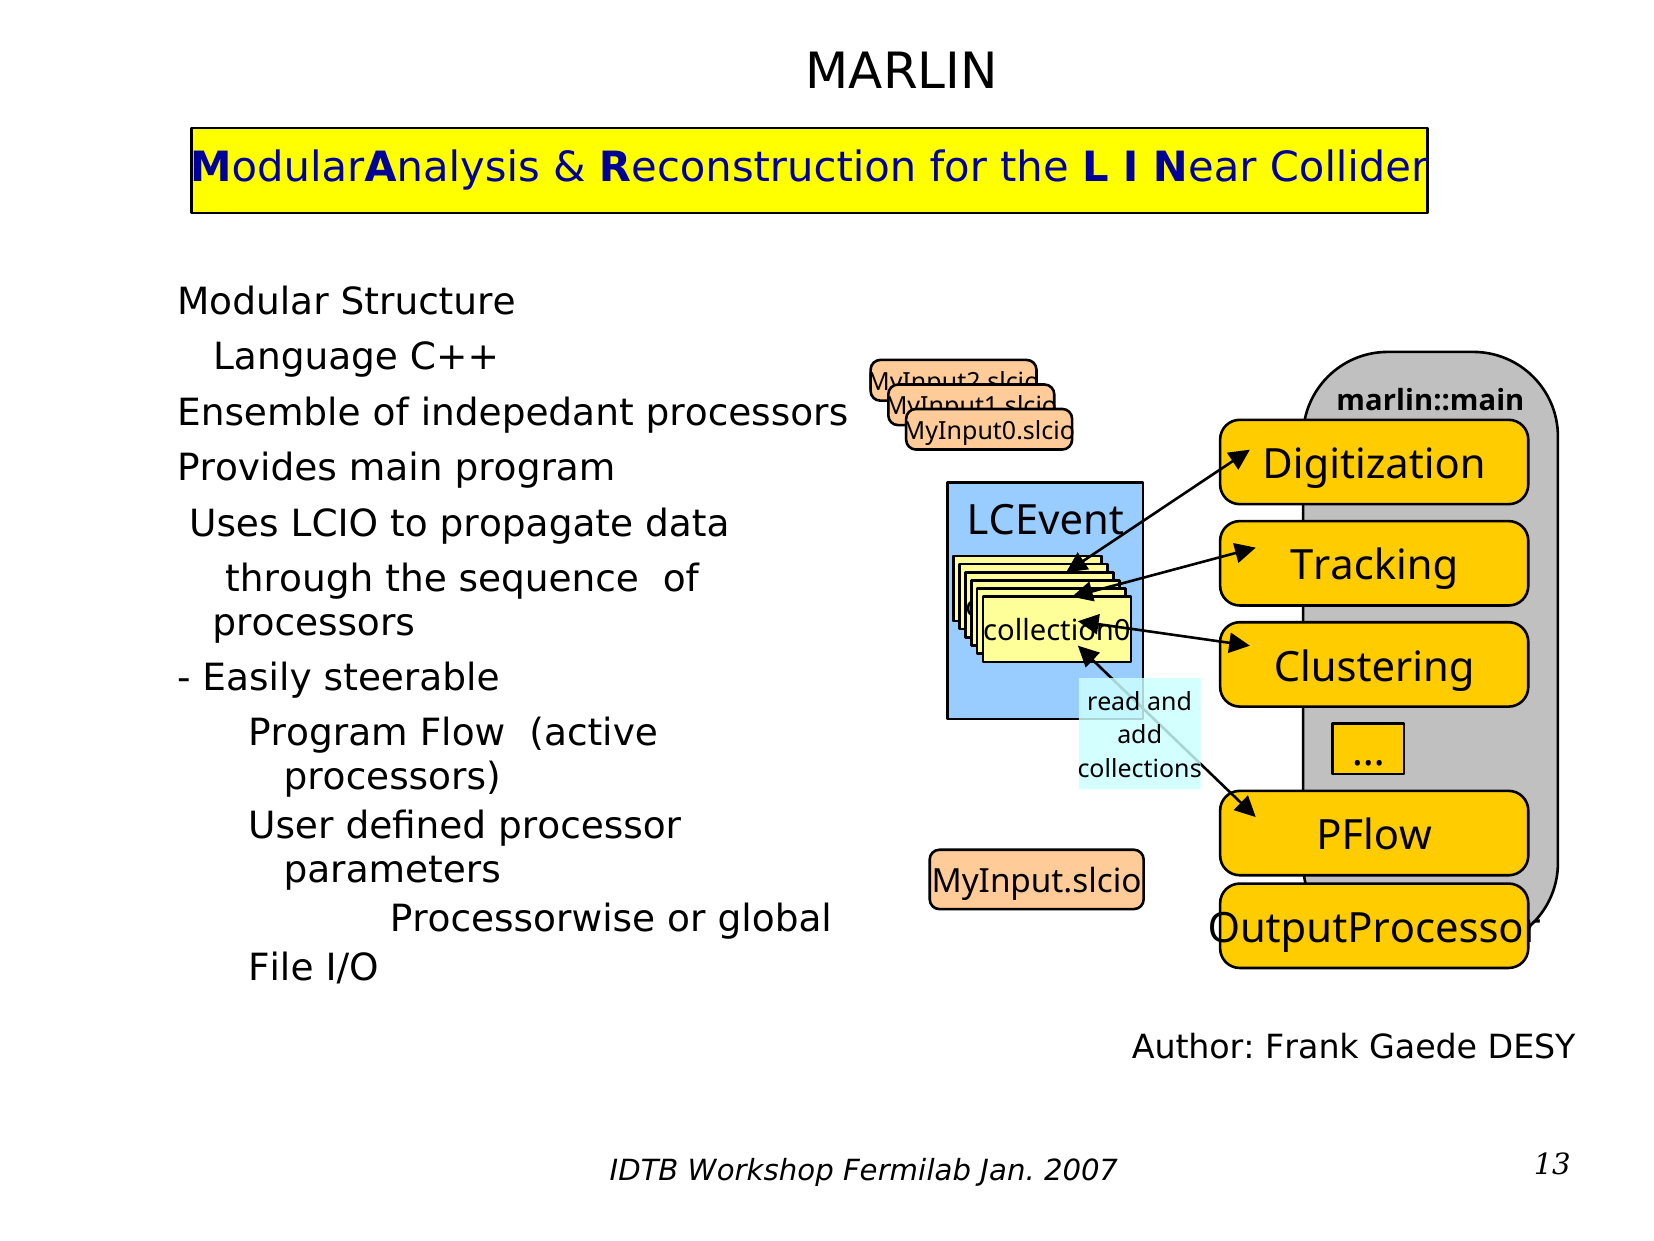

MARLIN
ModularAnalysis & Reconstruction for the L I Near Collider
# Modular Structure
 Language C++
Ensemble of indepedant processors
Provides main program
 Uses LCIO to propagate data
 through the sequence of processors
- Easily steerable
Program Flow (active processors)
User defined processor parameters
Processorwise or global
File I/O
marlin::main
MyInput2.slcio
MyInput1.slcio
MyInput0.slcio
Digitization
LCEvent
collection0
collection0
collection0
collection0
collection0
Tracking
Clustering
read and
add
collections
…
PFlow
MyInput.slcio
OutputProcessor
Author: Frank Gaede DESY
13
ILC Detector Testbeam Workshop Jan. 07